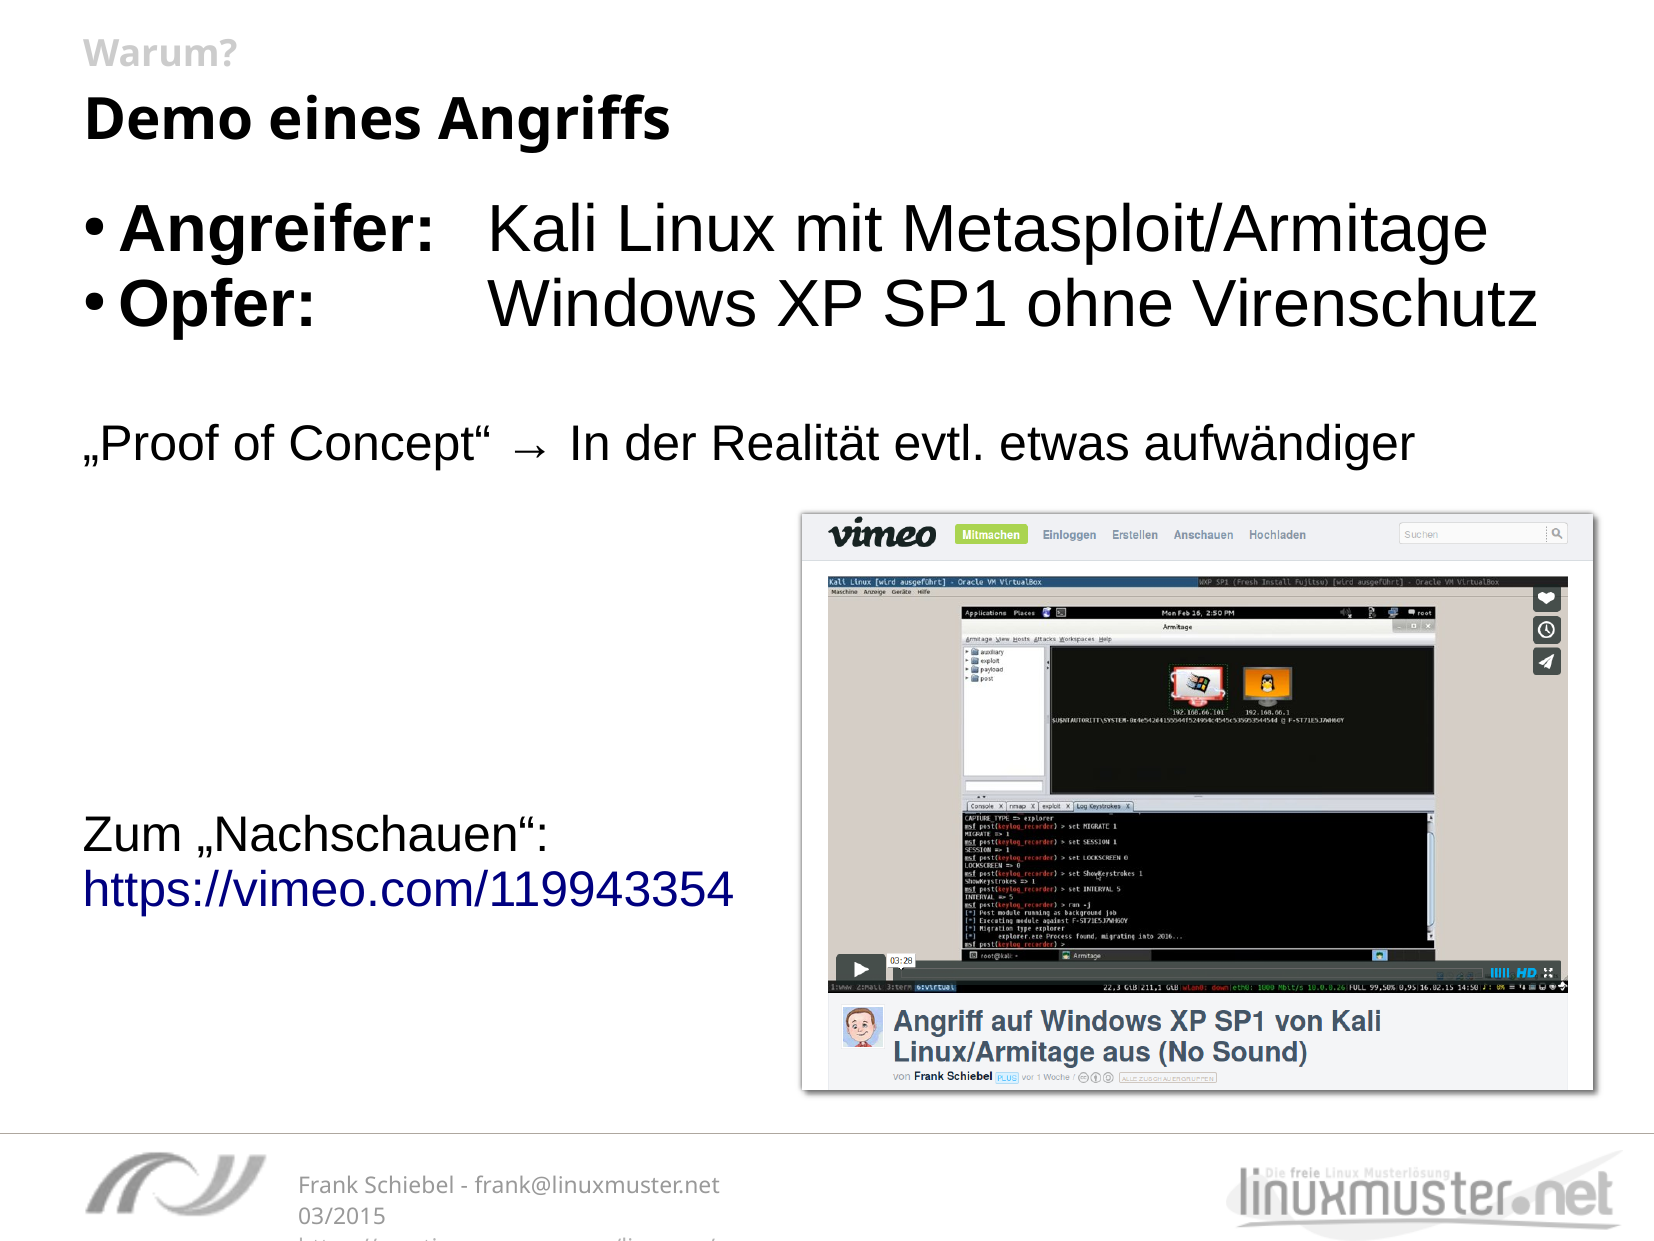

Warum?
Demo eines Angriffs
#
Angreifer: 	Kali Linux mit Metasploit/Armitage
Opfer: 			Windows XP SP1 ohne Virenschutz
„Proof of Concept“ → In der Realität evtl. etwas aufwändiger
Zum „Nachschauen“:
https://vimeo.com/119943354